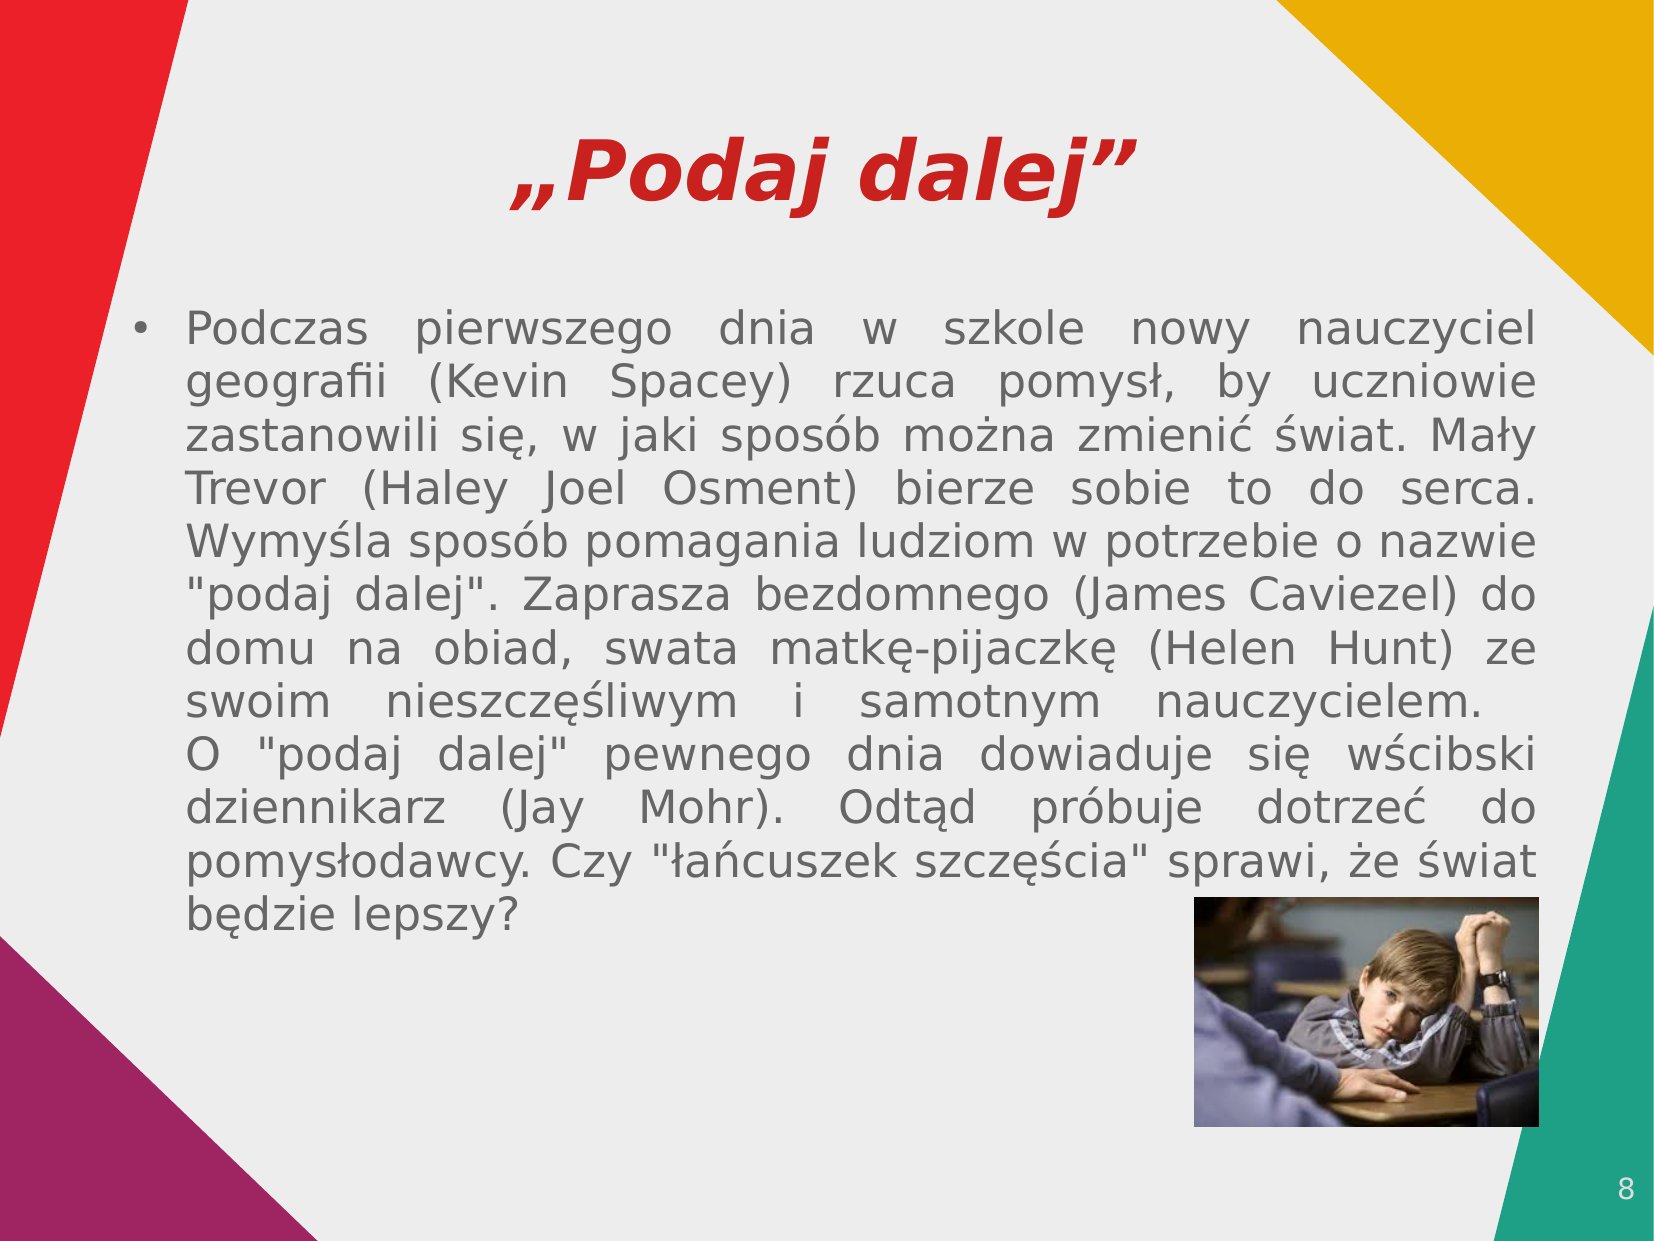

# „Podaj dalej”
Podczas pierwszego dnia w szkole nowy nauczyciel geografii (Kevin Spacey) rzuca pomysł, by uczniowie zastanowili się, w jaki sposób można zmienić świat. Mały Trevor (Haley Joel Osment) bierze sobie to do serca. Wymyśla sposób pomagania ludziom w potrzebie o nazwie "podaj dalej". Zaprasza bezdomnego (James Caviezel) do domu na obiad, swata matkę-pijaczkę (Helen Hunt) ze swoim nieszczęśliwym i samotnym nauczycielem.
O "podaj dalej" pewnego dnia dowiaduje się wścibski dziennikarz (Jay Mohr). Odtąd próbuje dotrzeć do pomysłodawcy. Czy "łańcuszek szczęścia" sprawi, że świat będzie lepszy?
8